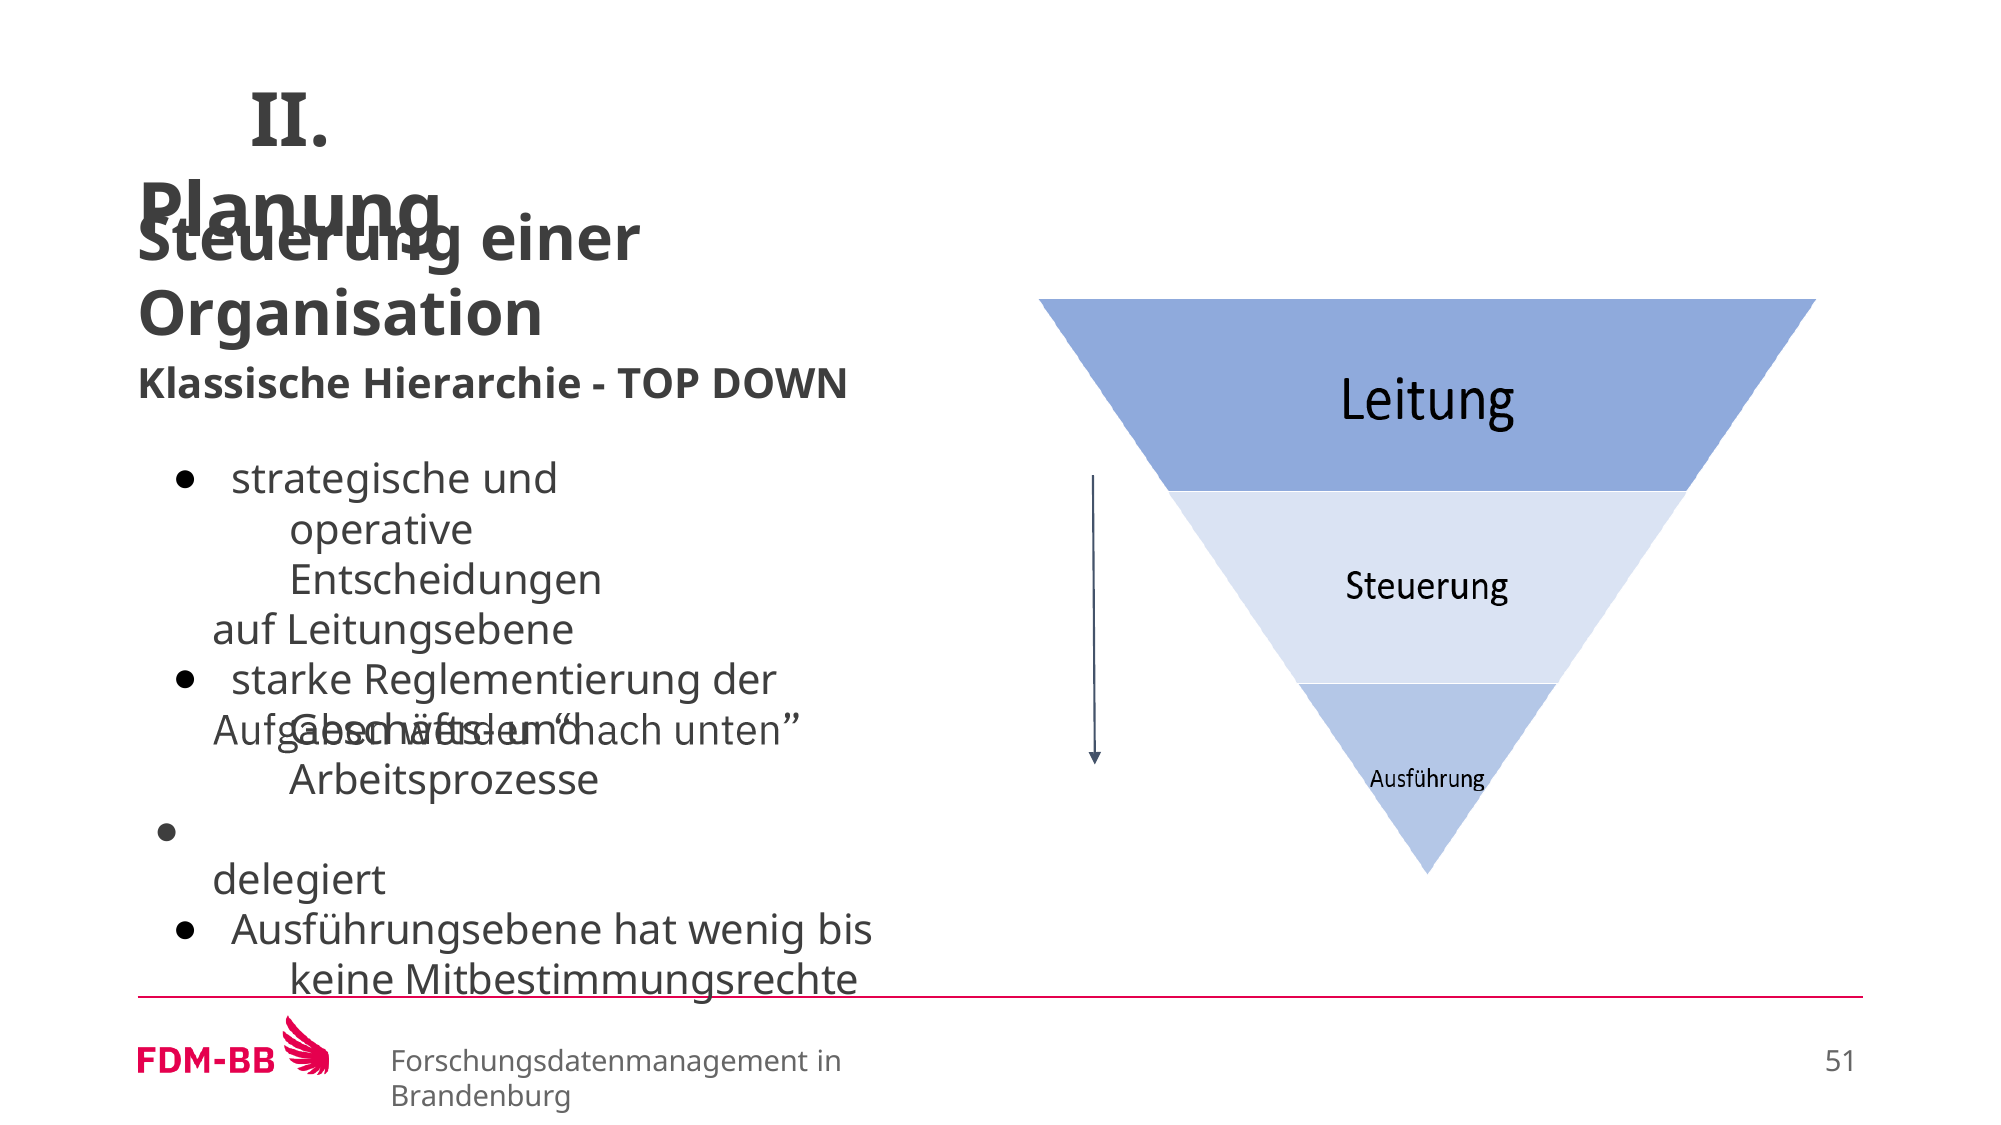

# II. Planung
Steuerung einer Organisation
Klassische Hierarchie - TOP DOWN
strategische und operative Entscheidungen
auf Leitungsebene
starke Reglementierung der Geschäfts- und Arbeitsprozesse
●
delegiert
Ausführungsebene hat wenig bis keine Mitbestimmungsrechte
Forschungsdatenmanagement in Brandenburg
51